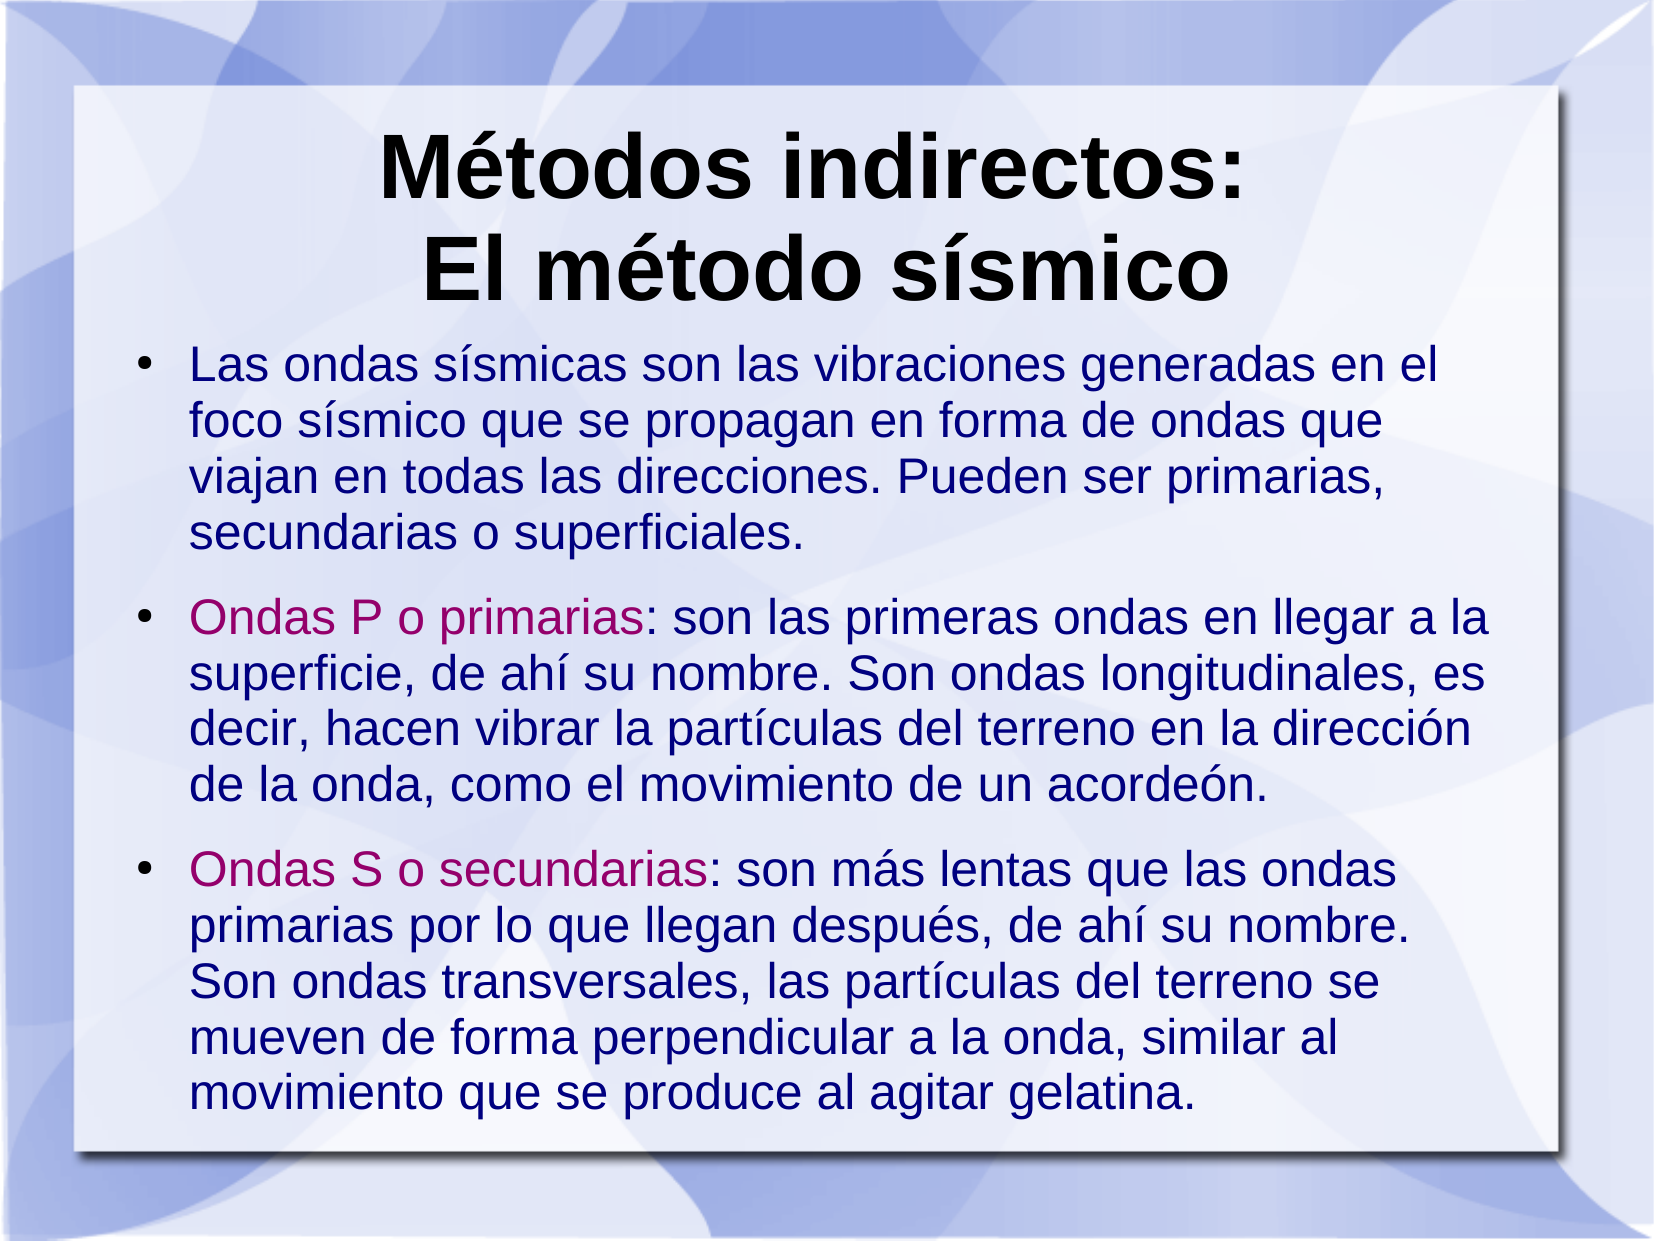

# Métodos indirectos: El método sísmico
Las ondas sísmicas son las vibraciones generadas en el foco sísmico que se propagan en forma de ondas que viajan en todas las direcciones. Pueden ser primarias, secundarias o superficiales.
Ondas P o primarias: son las primeras ondas en llegar a la superficie, de ahí su nombre. Son ondas longitudinales, es decir, hacen vibrar la partículas del terreno en la dirección de la onda, como el movimiento de un acordeón.
Ondas S o secundarias: son más lentas que las ondas primarias por lo que llegan después, de ahí su nombre. Son ondas transversales, las partículas del terreno se mueven de forma perpendicular a la onda, similar al movimiento que se produce al agitar gelatina.